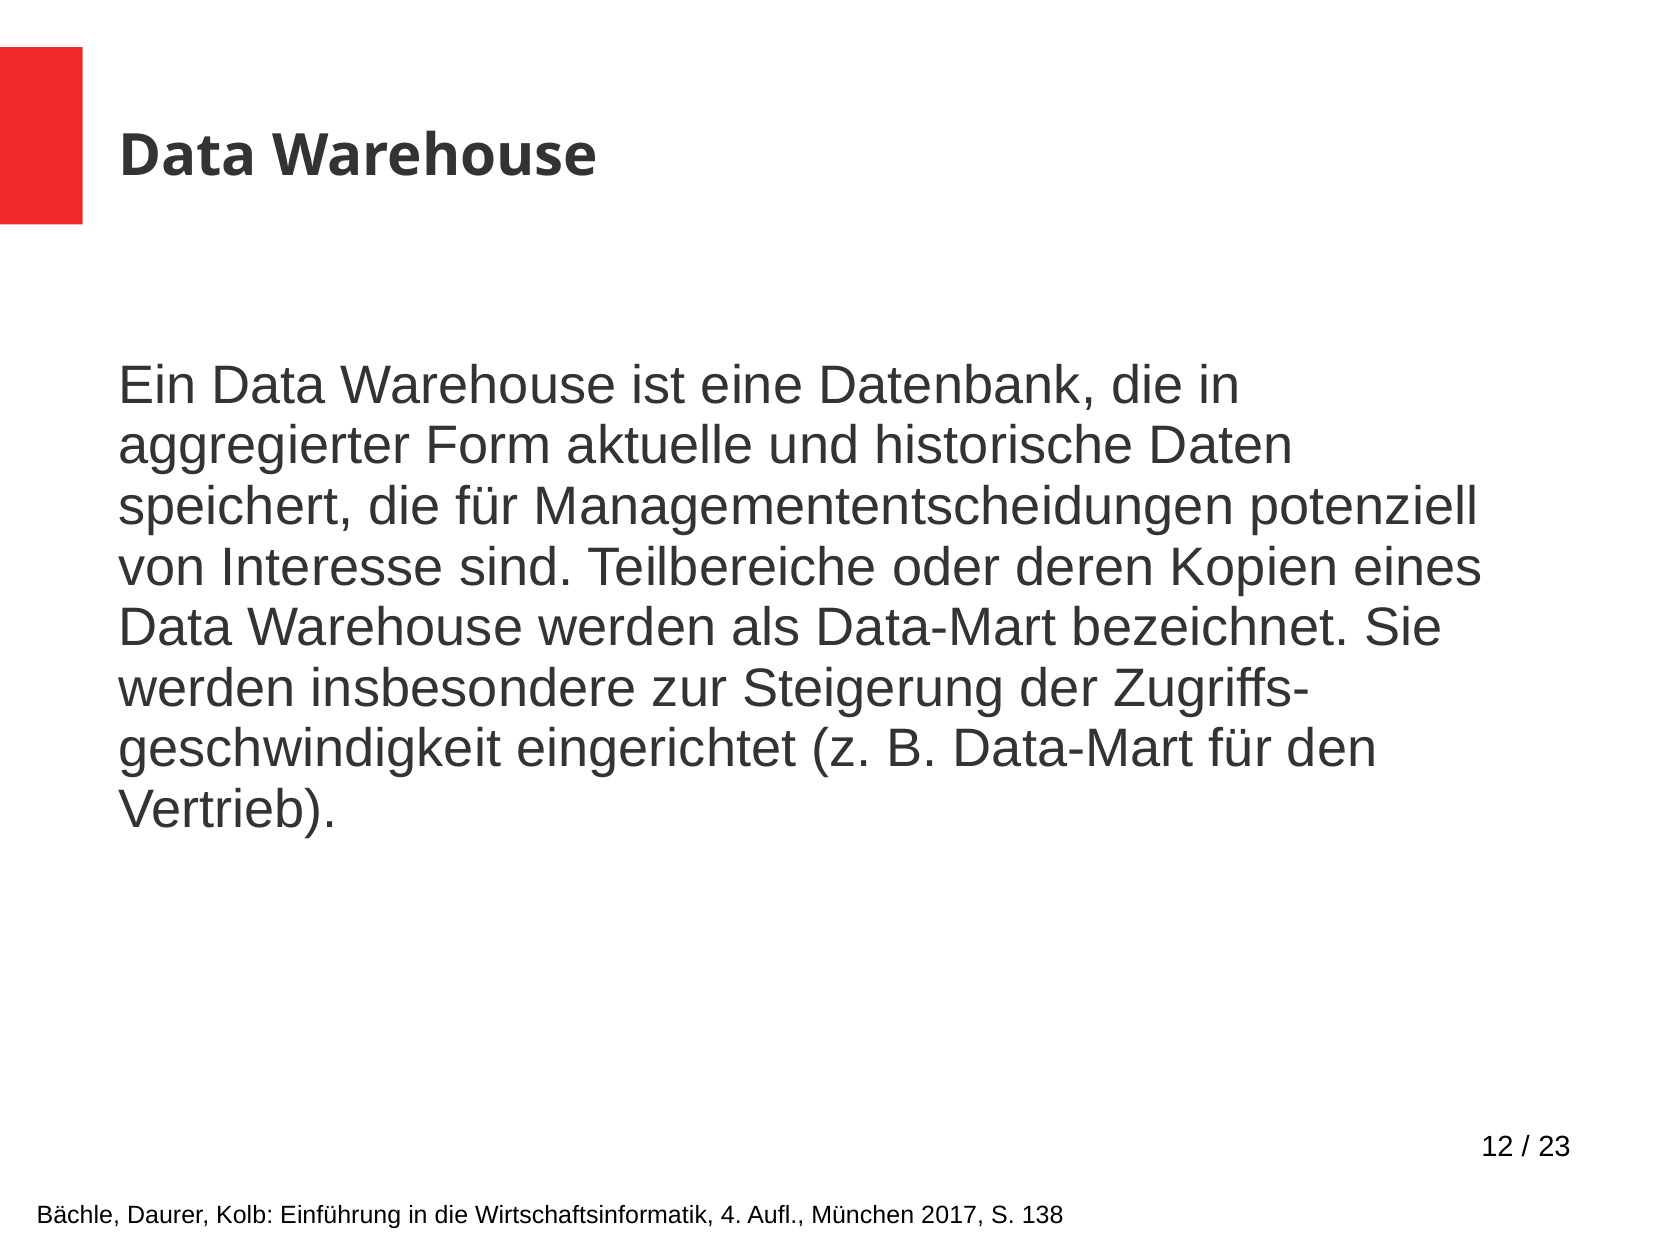

# Data Warehouse
Ein Data Warehouse ist eine Datenbank, die in aggregierter Form aktuelle und historische Daten speichert, die für Managemententscheidungen potenziell von Interesse sind. Teilbereiche oder deren Kopien eines Data Warehouse werden als Data-Mart bezeichnet. Sie werden insbesondere zur Steigerung der Zugriffs-geschwindigkeit eingerichtet (z. B. Data-Mart für den Vertrieb).
12
Bächle, Daurer, Kolb: Einführung in die Wirtschaftsinformatik, 4. Aufl., München 2017, S. 138